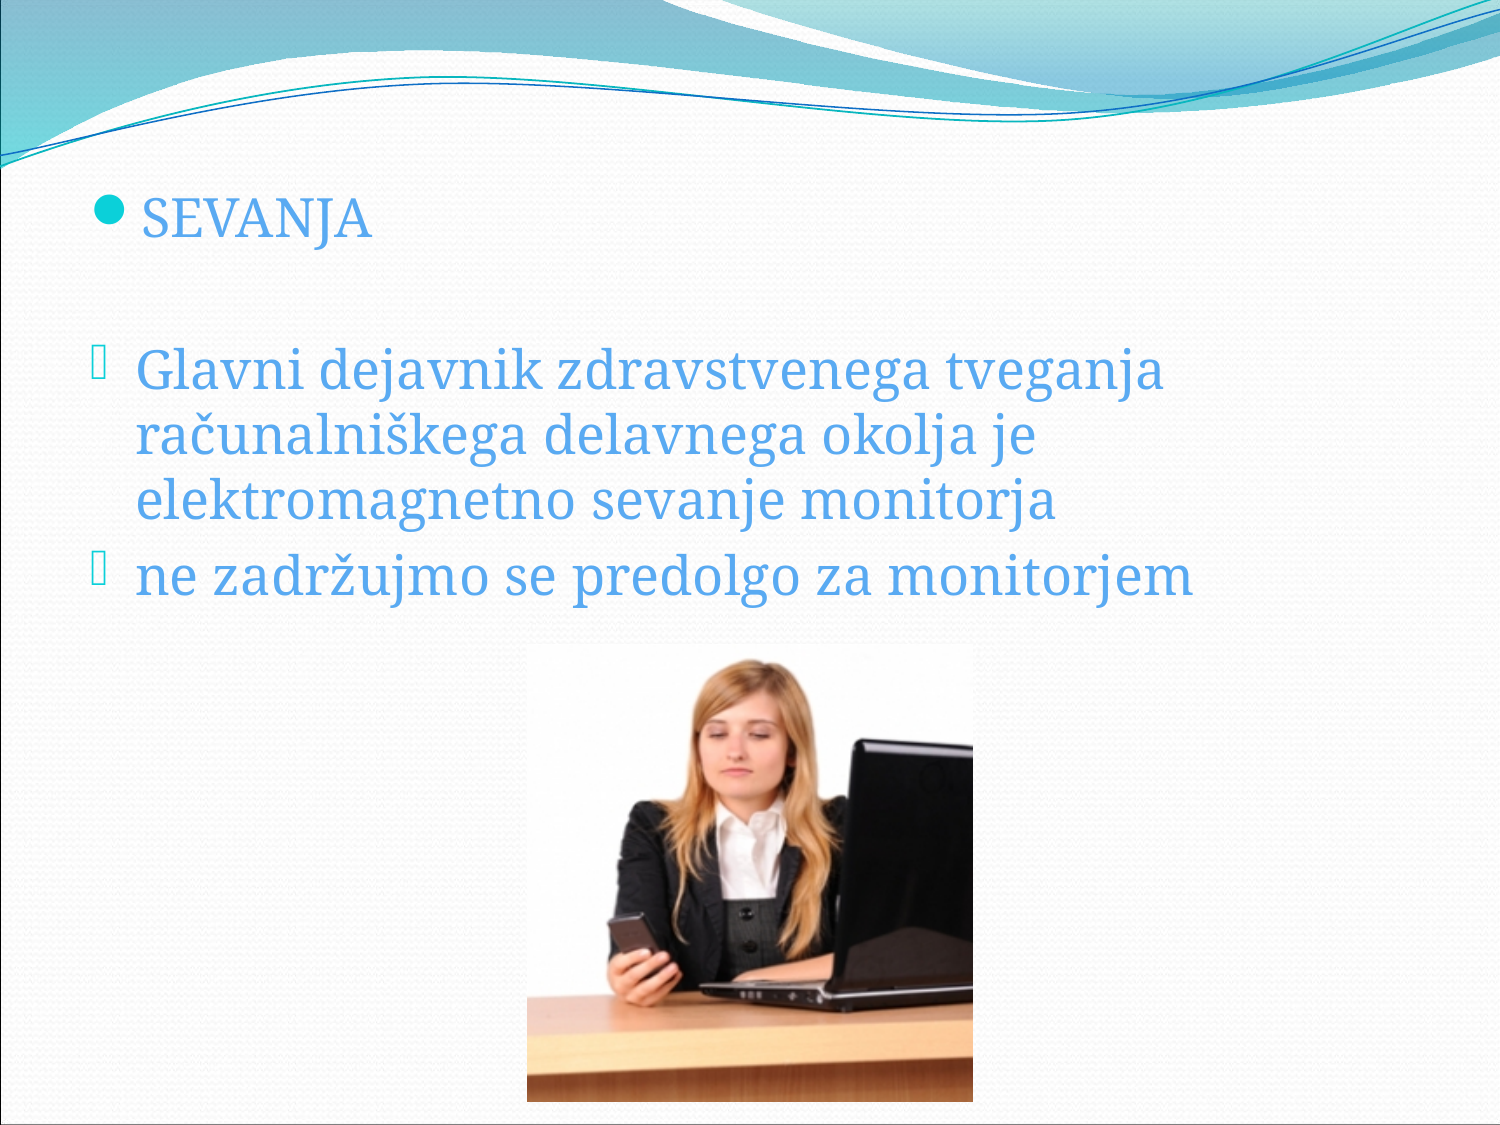

# SEVANJA
Glavni dejavnik zdravstvenega tveganja računalniškega delavnega okolja je elektromagnetno sevanje monitorja
ne zadržujmo se predolgo za monitorjem